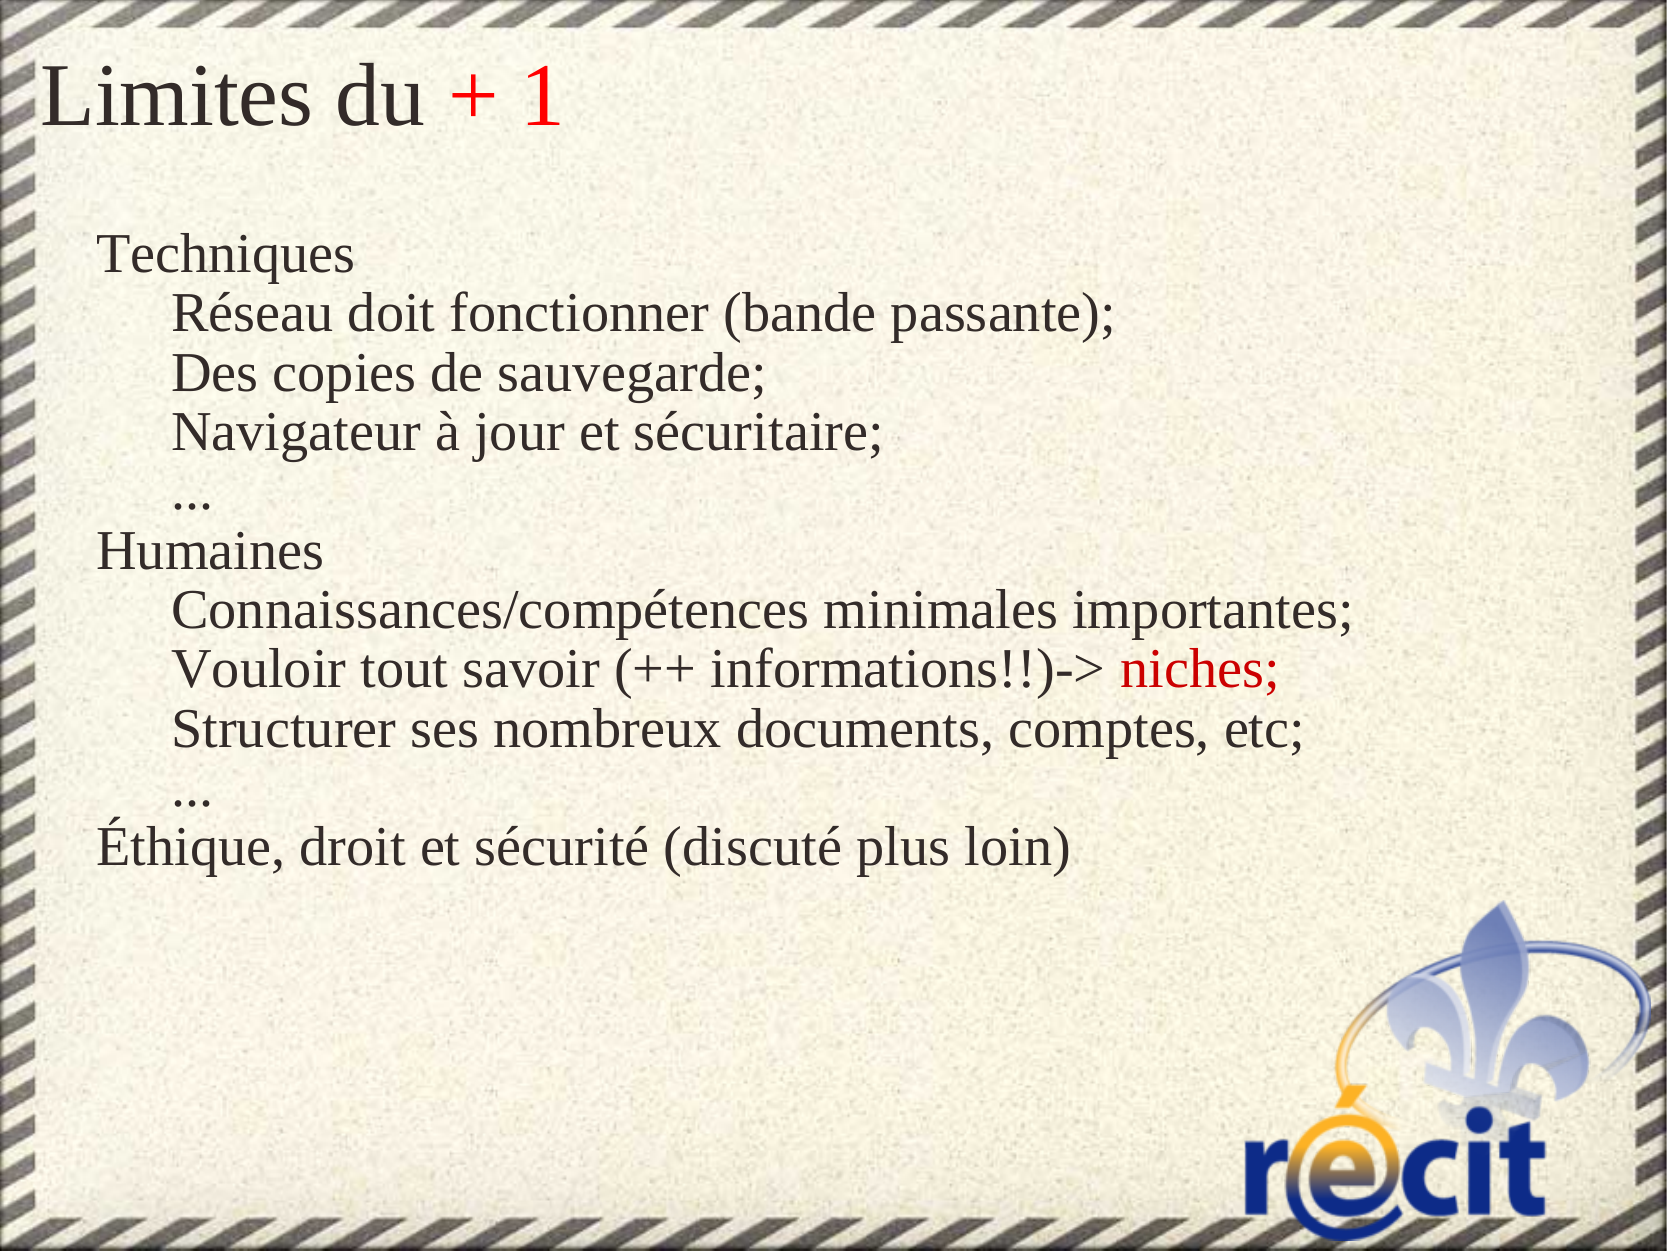

# Limites du + 1
Techniques
Réseau doit fonctionner (bande passante);
Des copies de sauvegarde;
Navigateur à jour et sécuritaire;
...
Humaines
Connaissances/compétences minimales importantes;
Vouloir tout savoir (++ informations!!)-> niches;
Structurer ses nombreux documents, comptes, etc;
...
Éthique, droit et sécurité (discuté plus loin)